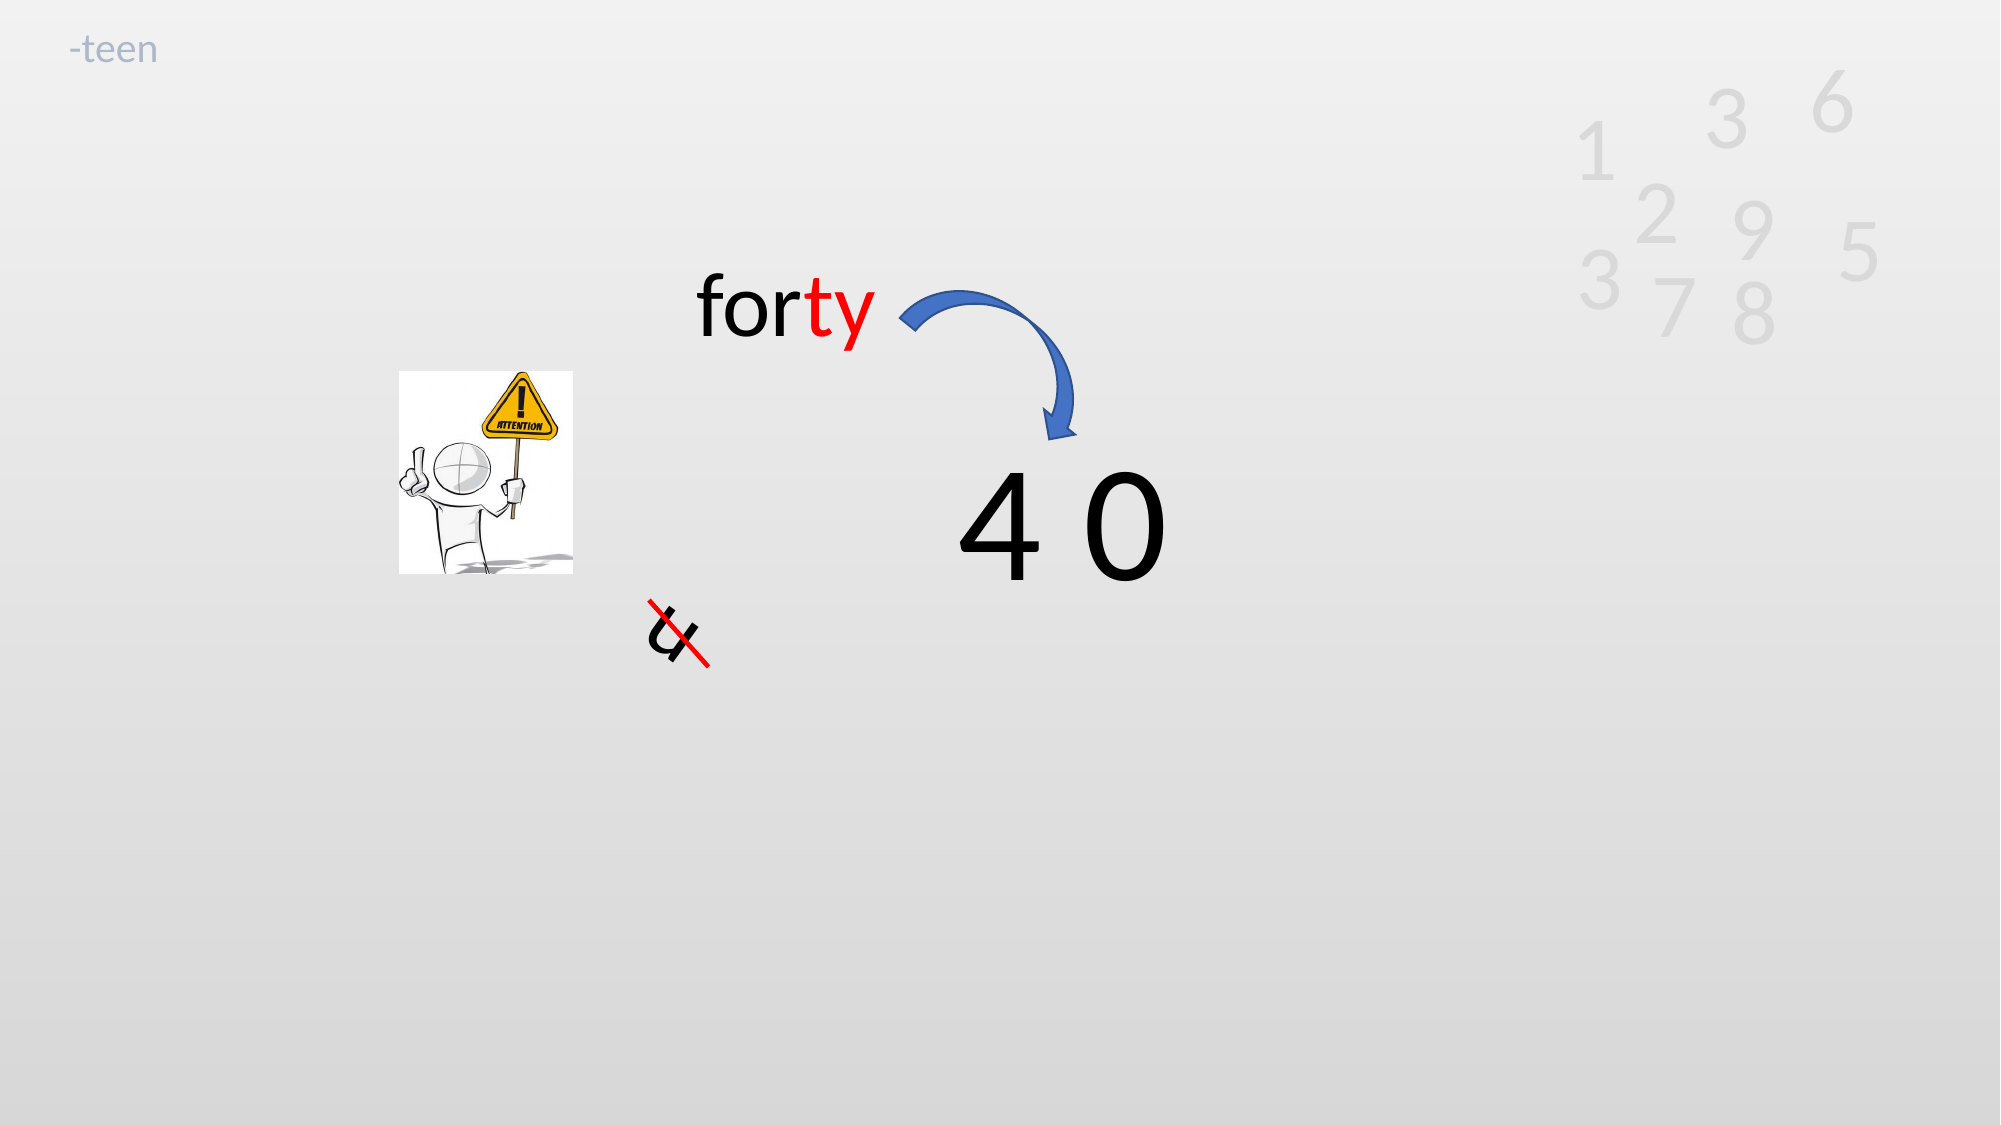

-teen
6
3
1
2
9
5
3
for
ty
7
8
4
0
u